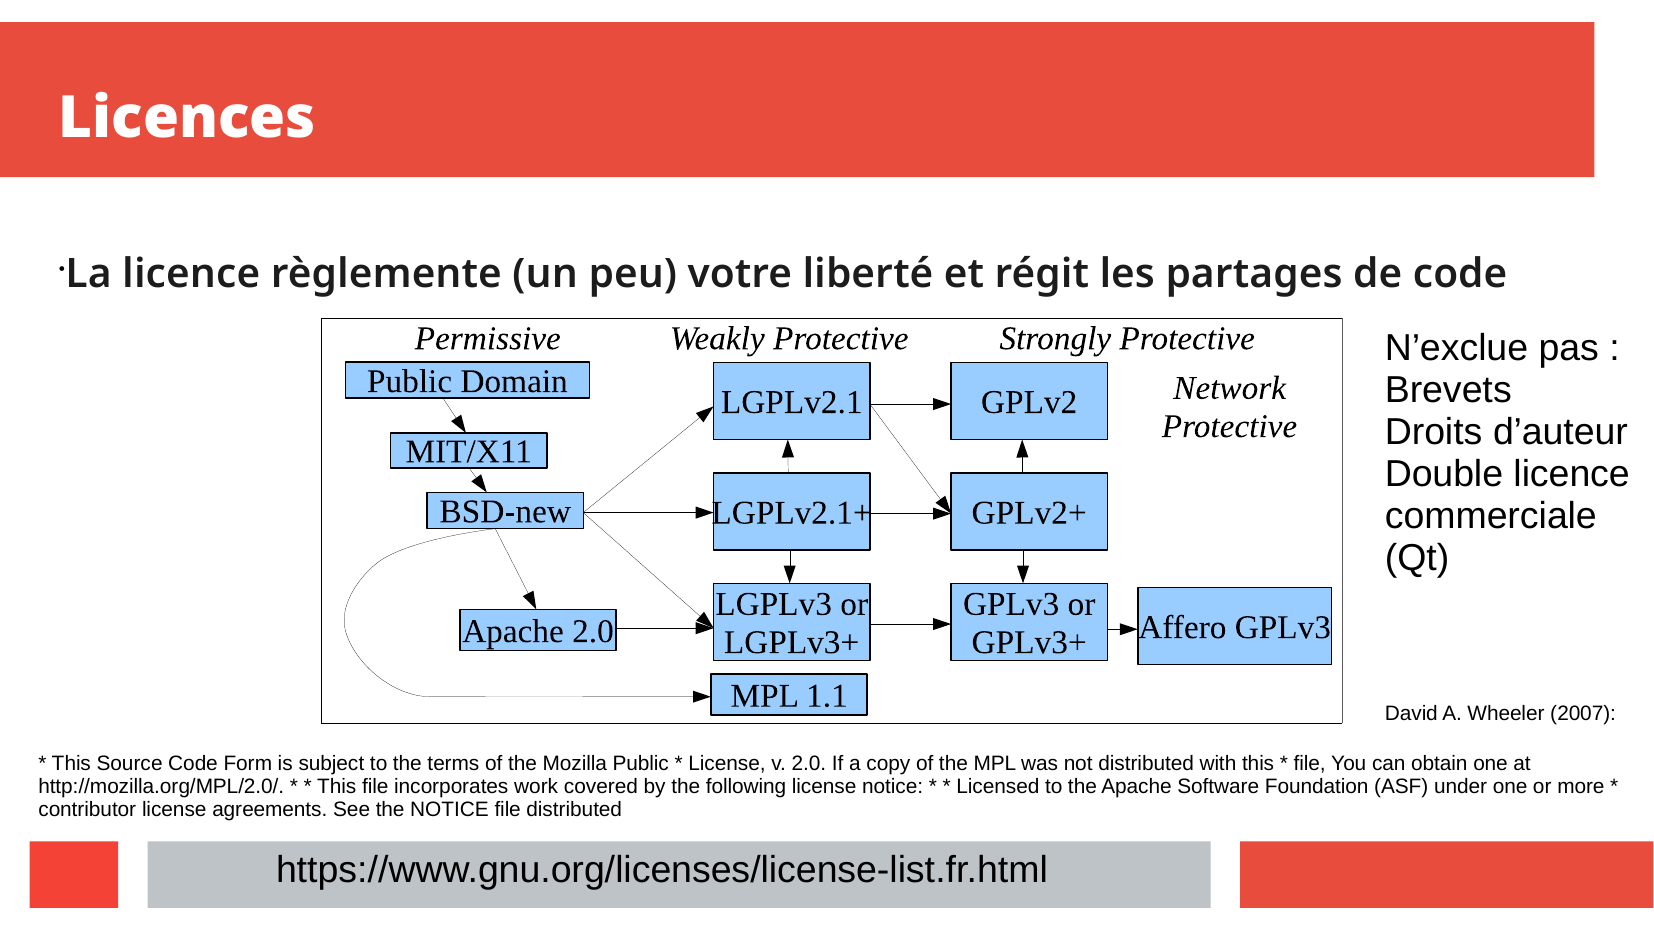

# Licences
La licence règlemente (un peu) votre liberté et régit les partages de code
N’exclue pas :
Brevets
Droits d’auteur
Double licence commerciale (Qt)
David A. Wheeler (2007):
* This Source Code Form is subject to the terms of the Mozilla Public * License, v. 2.0. If a copy of the MPL was not distributed with this * file, You can obtain one at http://mozilla.org/MPL/2.0/. * * This file incorporates work covered by the following license notice: * * Licensed to the Apache Software Foundation (ASF) under one or more * contributor license agreements. See the NOTICE file distributed
https://www.gnu.org/licenses/license-list.fr.html